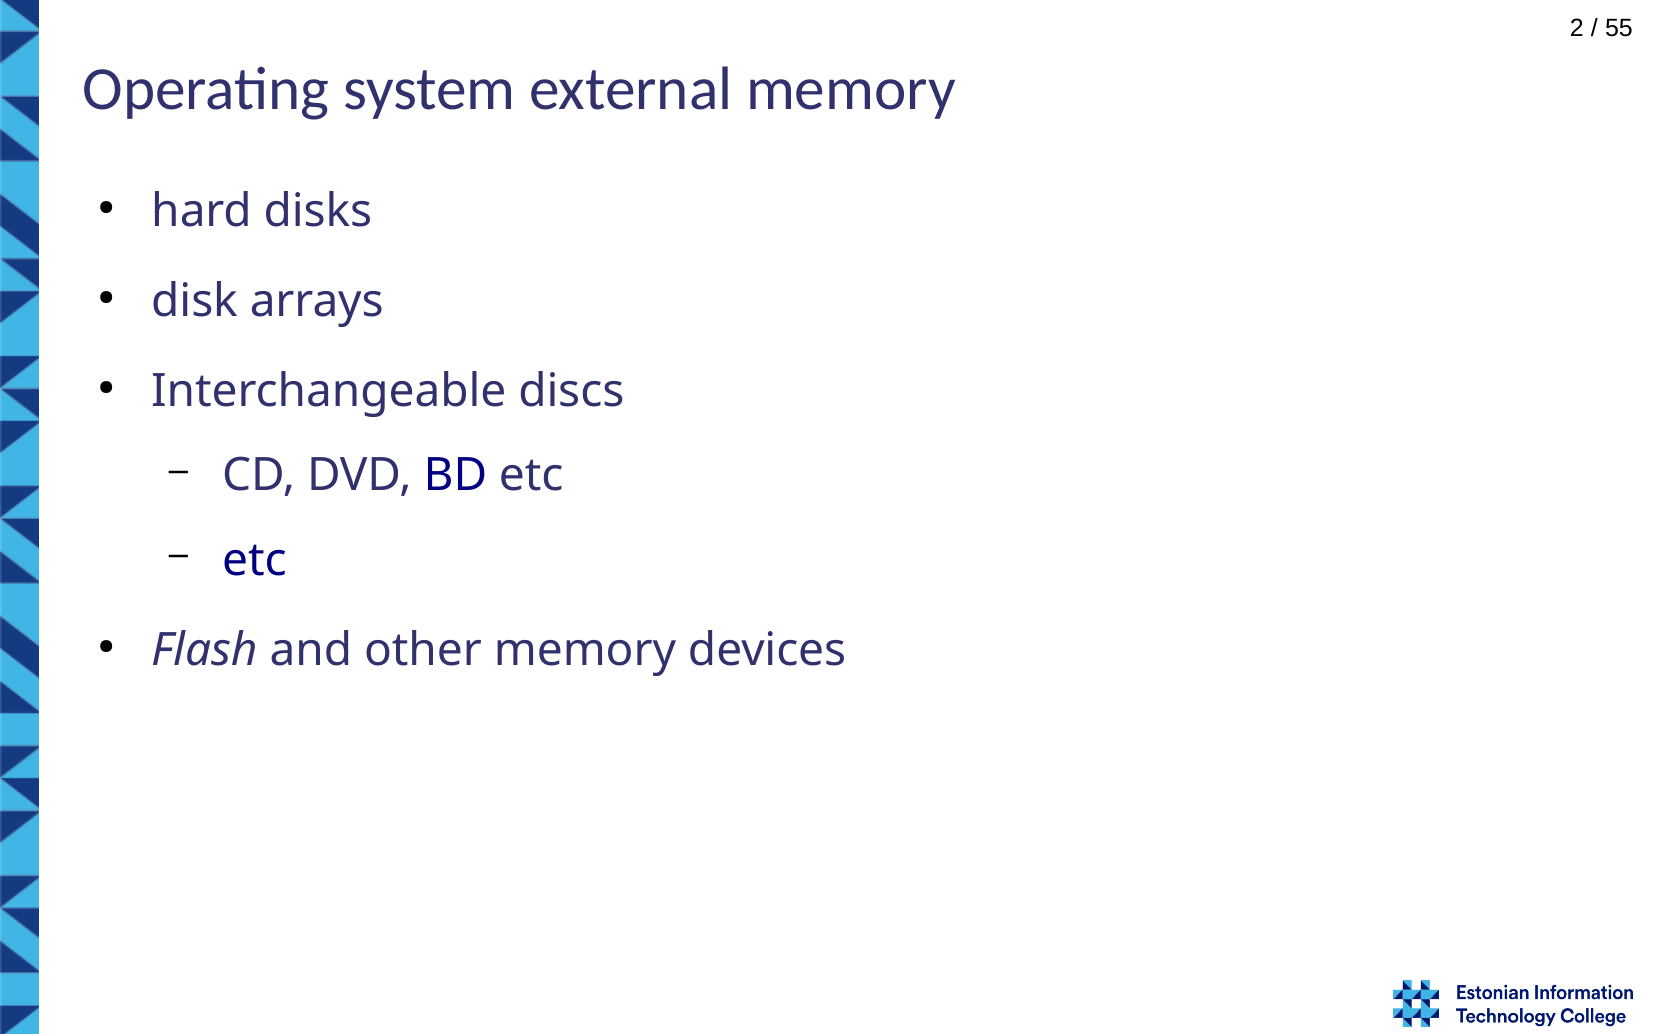

# Operating system external memory
hard disks
disk arrays
Interchangeable discs
CD, DVD, BD etc
etc
Flash and other memory devices